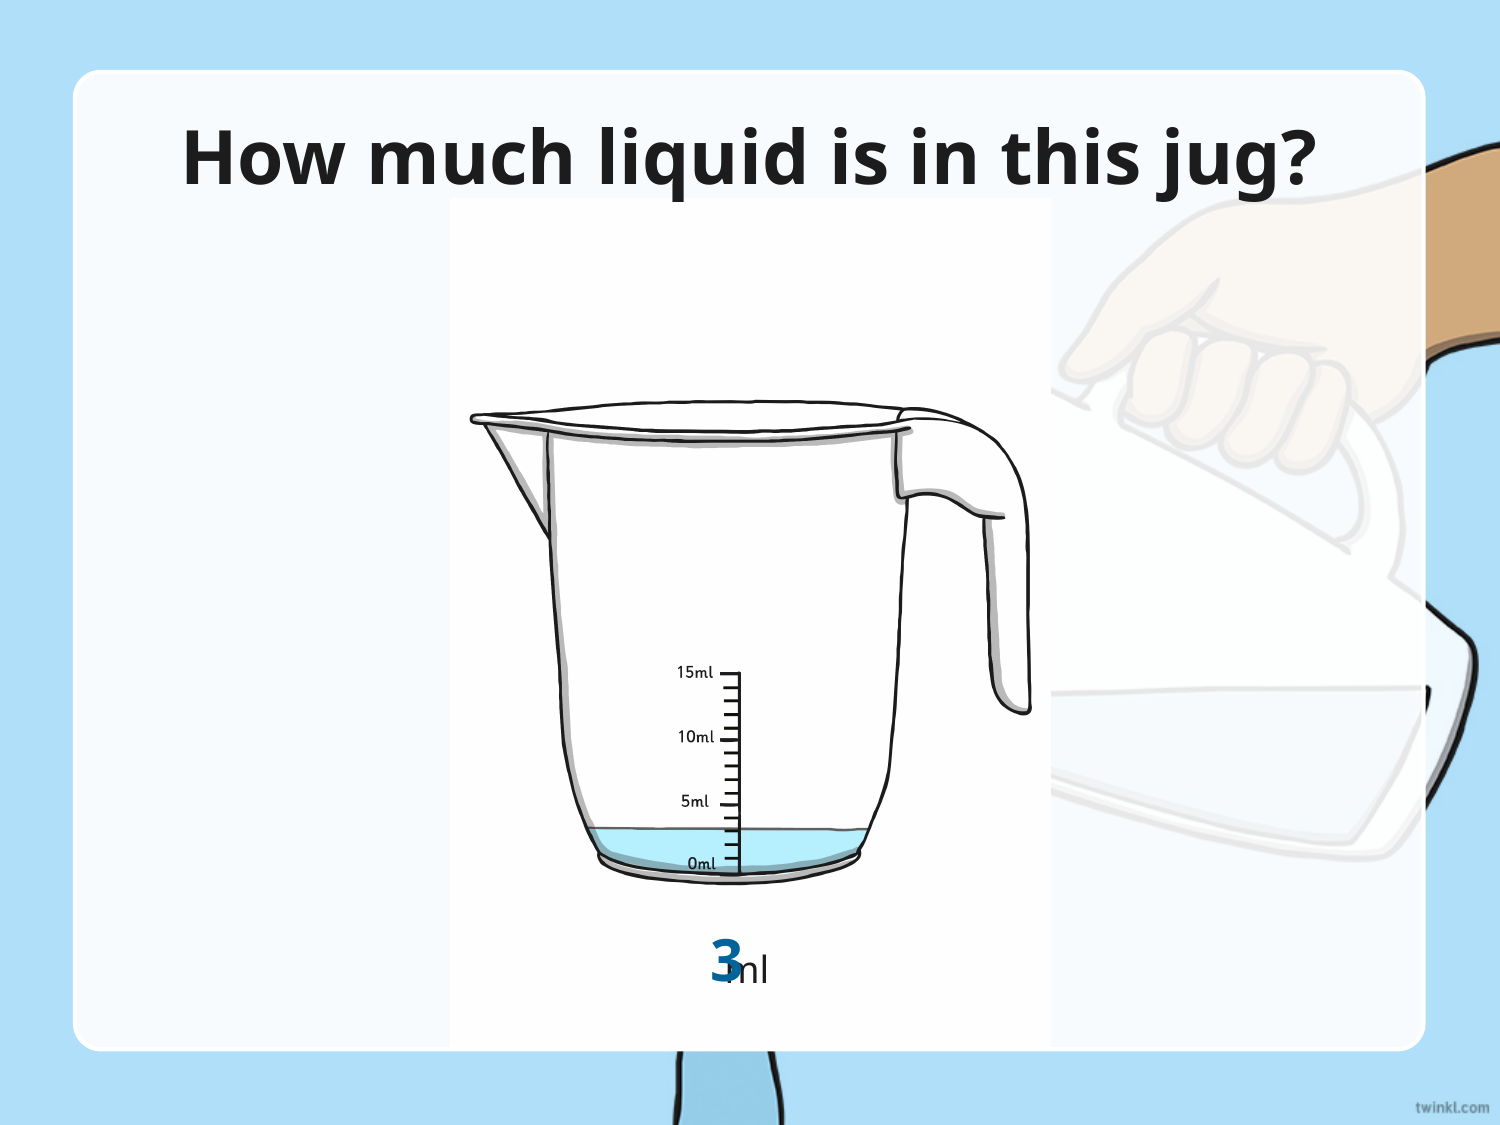

# How much liquid is in this jug?
3
	ml